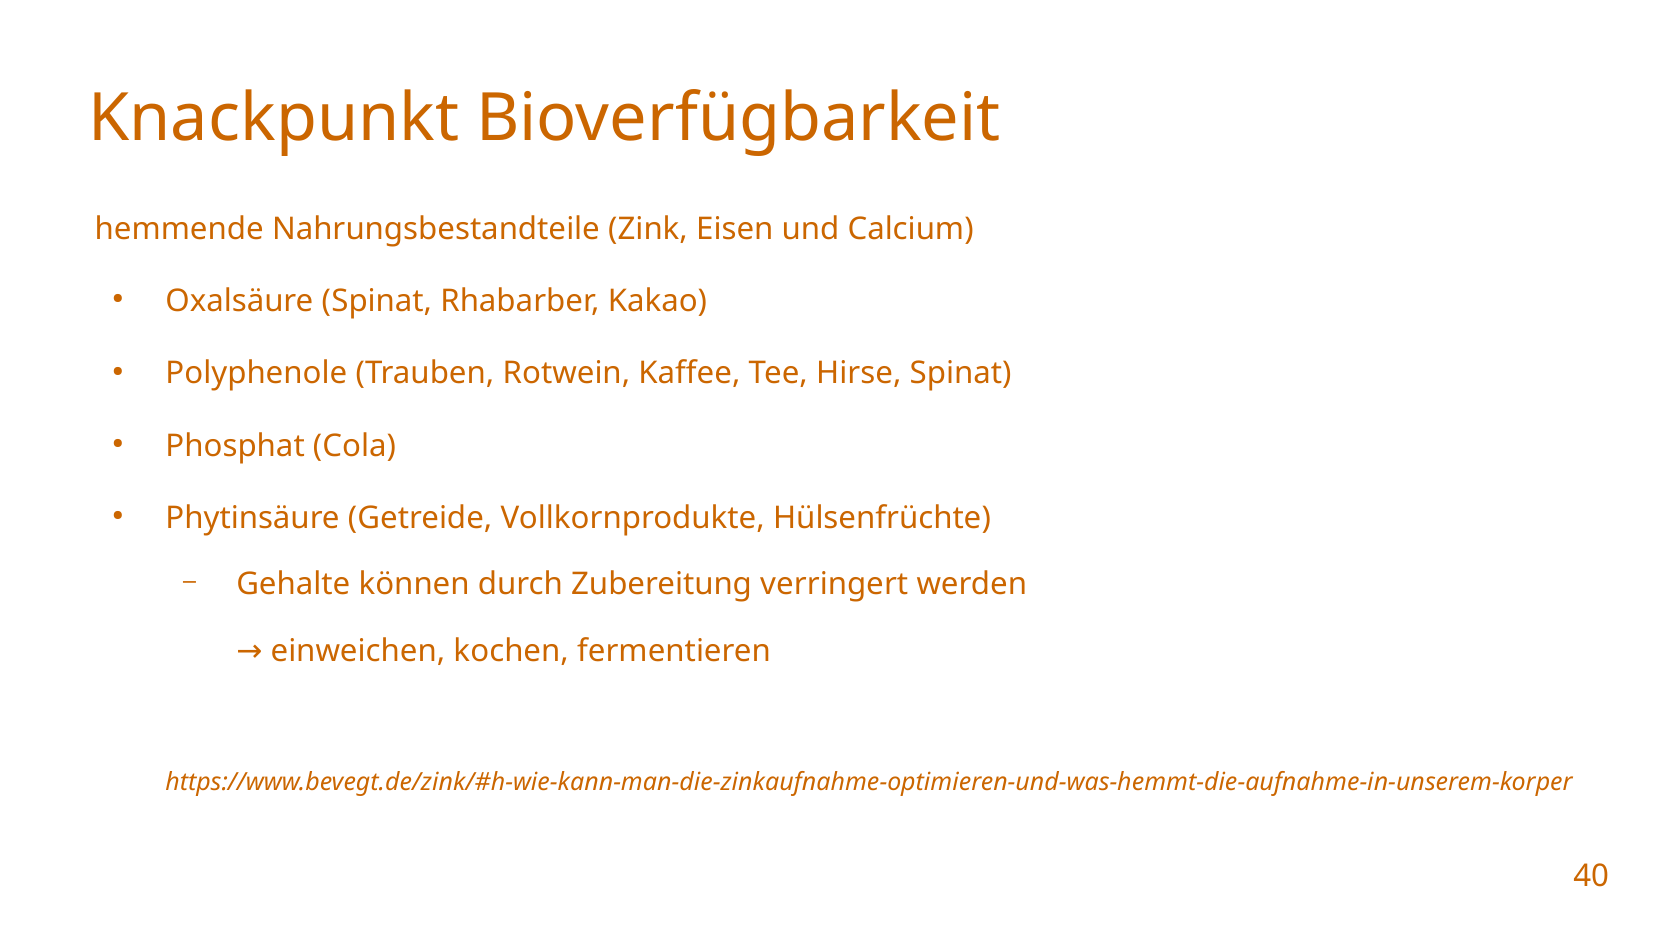

# Knackpunkt Bioverfügbarkeit
hemmende Nahrungsbestandteile (Zink, Eisen und Calcium)
Oxalsäure (Spinat, Rhabarber, Kakao)
Polyphenole (Trauben, Rotwein, Kaffee, Tee, Hirse, Spinat)
Phosphat (Cola)
Phytinsäure (Getreide, Vollkornprodukte, Hülsenfrüchte)
Gehalte können durch Zubereitung verringert werden
→ einweichen, kochen, fermentieren
https://www.bevegt.de/zink/#h-wie-kann-man-die-zinkaufnahme-optimieren-und-was-hemmt-die-aufnahme-in-unserem-korper